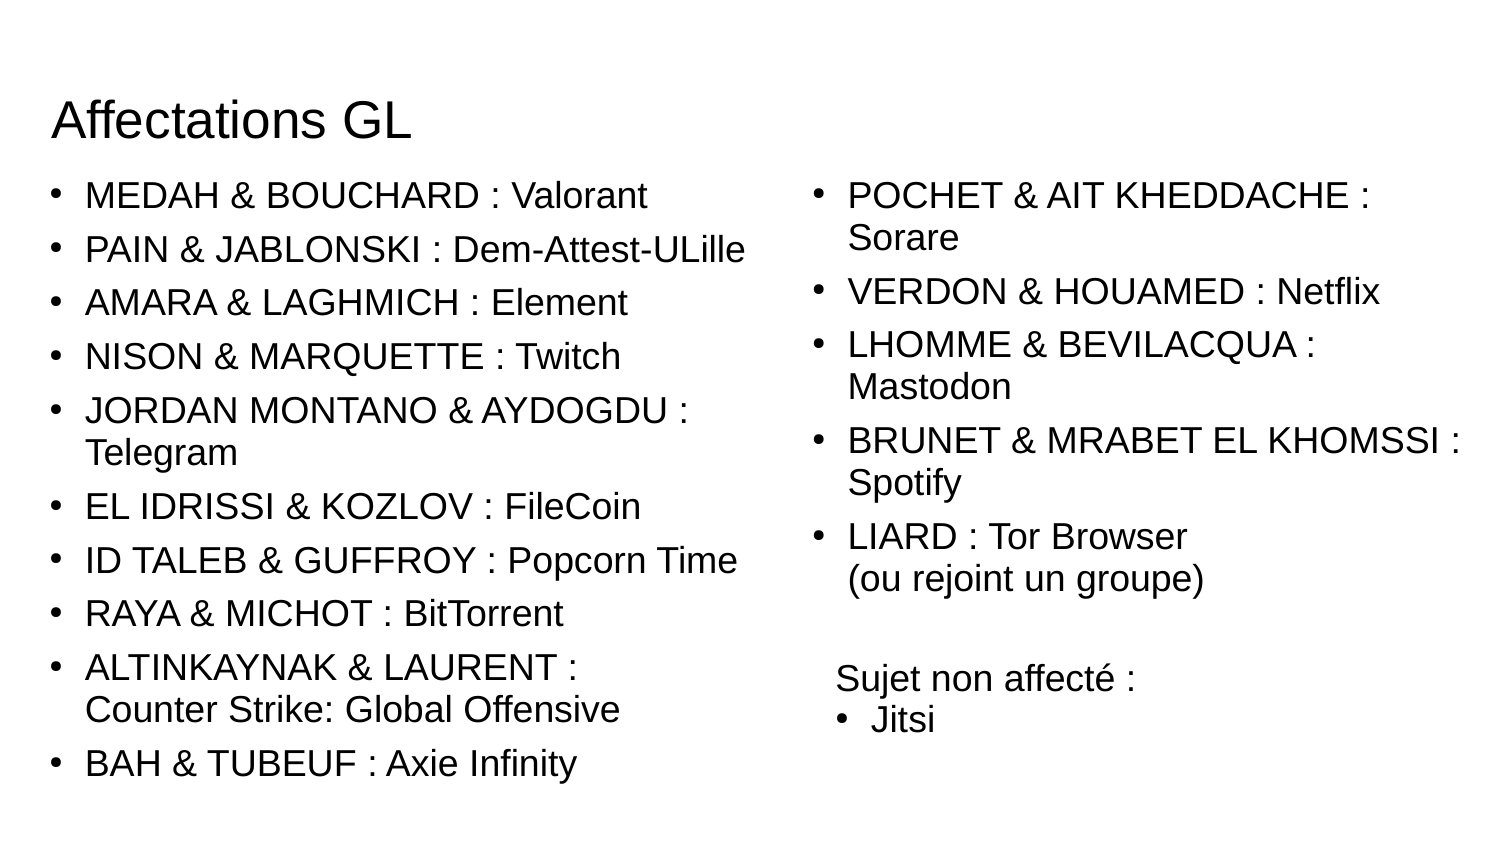

# Affectations GL
MEDAH & BOUCHARD : Valorant
PAIN & JABLONSKI : Dem-Attest-ULille
AMARA & LAGHMICH : Element
NISON & MARQUETTE : Twitch
JORDAN MONTANO & AYDOGDU :
Telegram
EL IDRISSI & KOZLOV : FileCoin
ID TALEB & GUFFROY : Popcorn Time
RAYA & MICHOT : BitTorrent
ALTINKAYNAK & LAURENT :
Counter Strike: Global Offensive
BAH & TUBEUF : Axie Infinity
POCHET & AIT KHEDDACHE :
Sorare
VERDON & HOUAMED : Netflix
LHOMME & BEVILACQUA :
Mastodon
BRUNET & MRABET EL KHOMSSI :
Spotify
LIARD : Tor Browser
(ou rejoint un groupe)
Sujet non affecté :
Jitsi